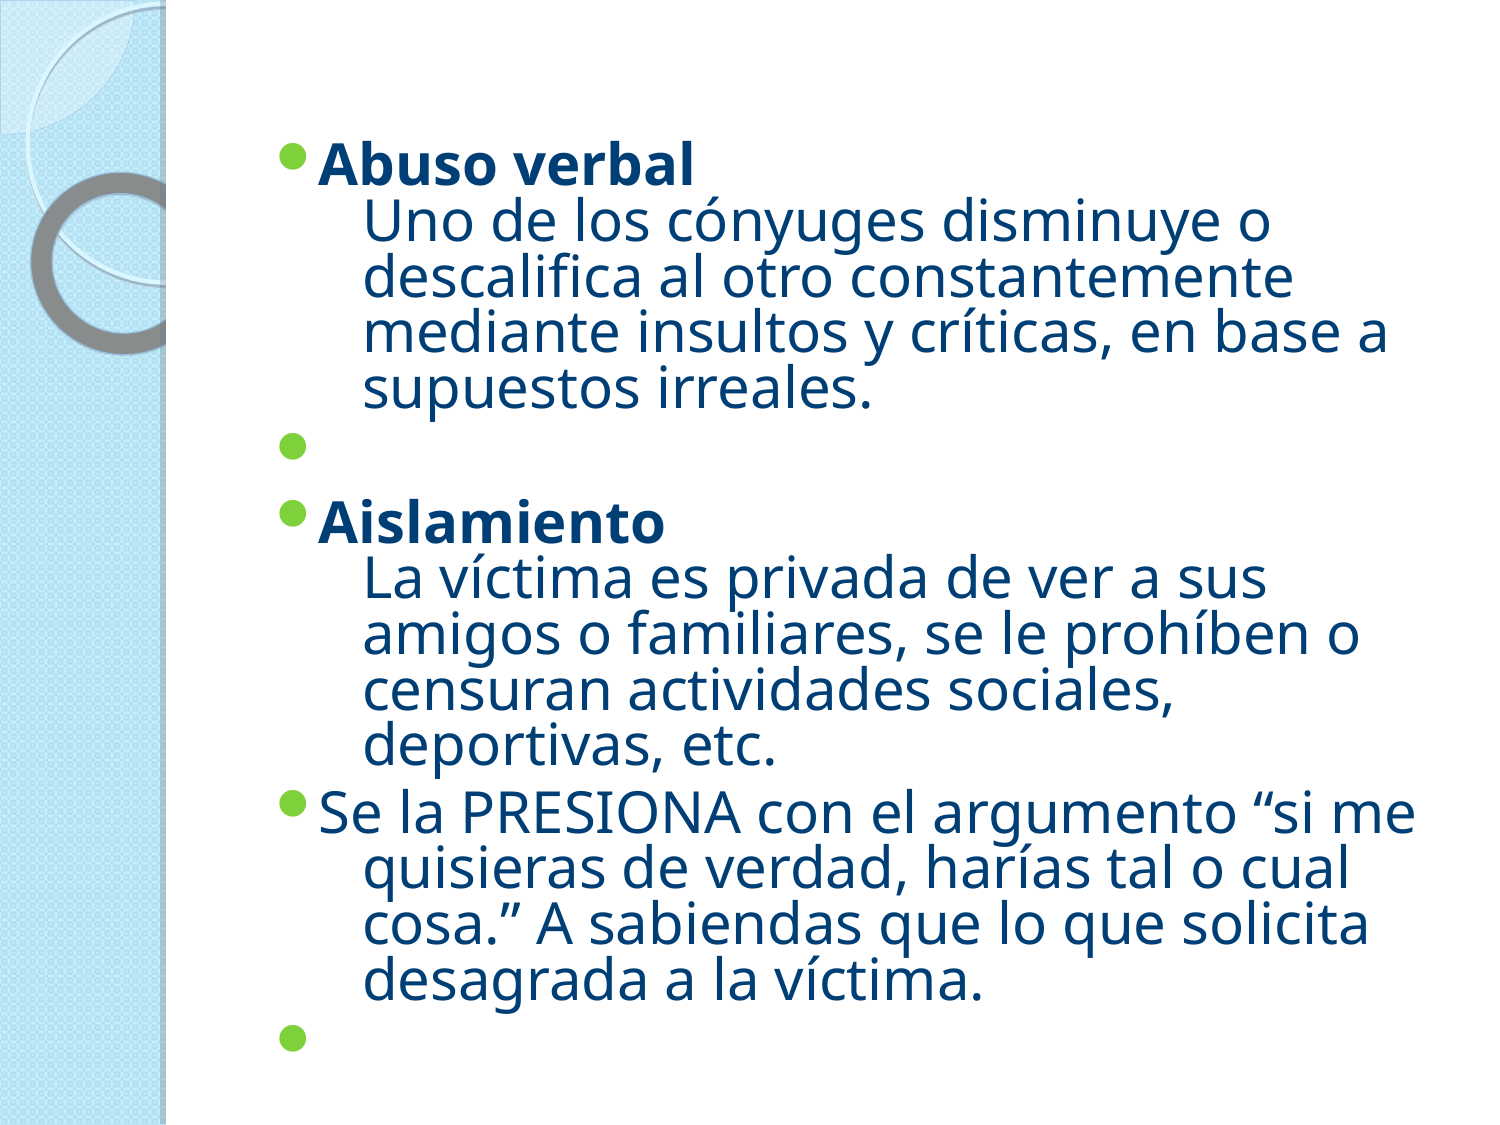

# Abuso verbal Uno de los cónyuges disminuye o descalifica al otro constantemente mediante insultos y críticas, en base a supuestos irreales.
Aislamiento
La víctima es privada de ver a sus amigos o familiares, se le prohíben o censuran actividades sociales, deportivas, etc.
Se la PRESIONA con el argumento “si me quisieras de verdad, harías tal o cual cosa.” A sabiendas que lo que solicita desagrada a la víctima.